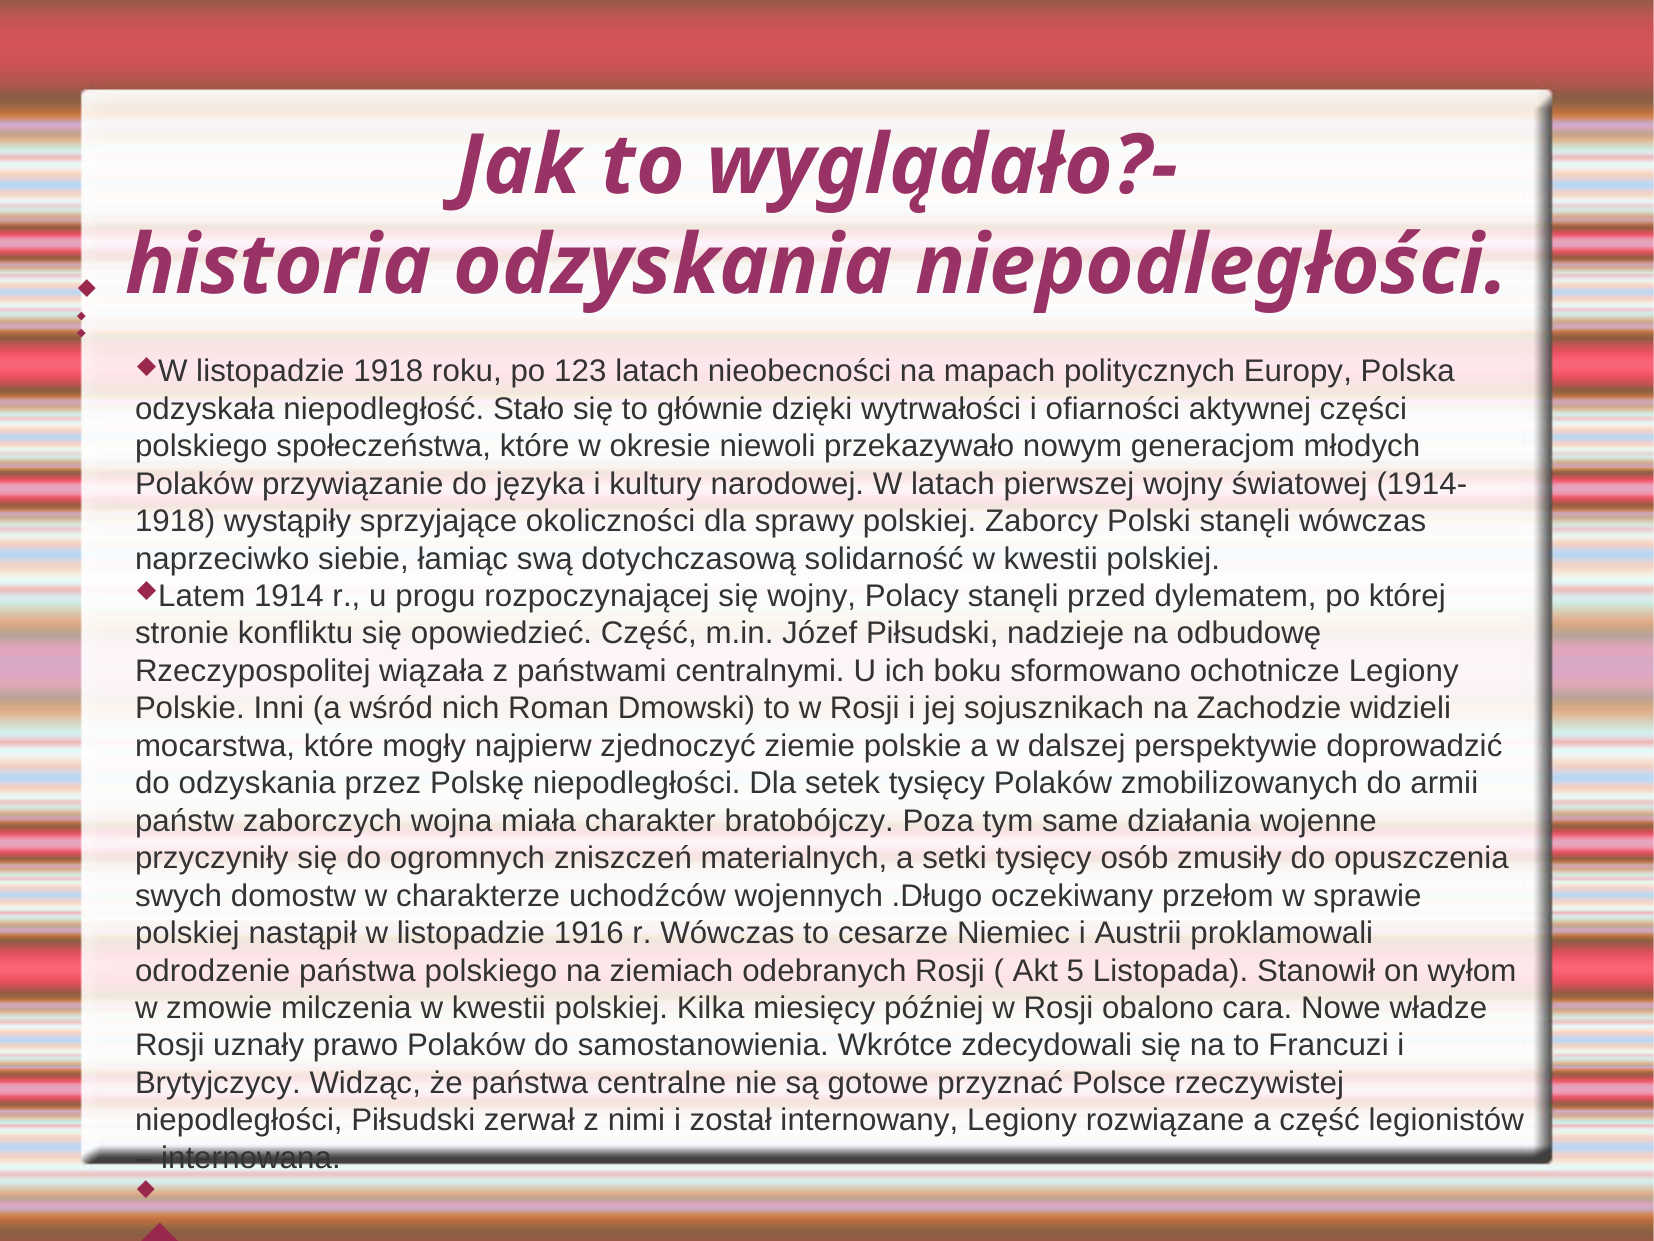

# Jak to wyglądało?- historia odzyskania niepodległości.
W listopadzie 1918 roku, po 123 latach nieobecności na mapach politycznych Europy, Polska odzyskała niepodległość. Stało się to głównie dzięki wytrwałości i ofiarności aktywnej części polskiego społeczeństwa, które w okresie niewoli przekazywało nowym generacjom młodych Polaków przywiązanie do języka i kultury narodowej. W latach pierwszej wojny światowej (1914-1918) wystąpiły sprzyjające okoliczności dla sprawy polskiej. Zaborcy Polski stanęli wówczas naprzeciwko siebie, łamiąc swą dotychczasową solidarność w kwestii polskiej.
Latem 1914 r., u progu rozpoczynającej się wojny, Polacy stanęli przed dylematem, po której stronie konfliktu się opowiedzieć. Część, m.in. Józef Piłsudski, nadzieje na odbudowę Rzeczypospolitej wiązała z państwami centralnymi. U ich boku sformowano ochotnicze Legiony Polskie. Inni (a wśród nich Roman Dmowski) to w Rosji i jej sojusznikach na Zachodzie widzieli mocarstwa, które mogły najpierw zjednoczyć ziemie polskie a w dalszej perspektywie doprowadzić do odzyskania przez Polskę niepodległości. Dla setek tysięcy Polaków zmobilizowanych do armii państw zaborczych wojna miała charakter bratobójczy. Poza tym same działania wojenne przyczyniły się do ogromnych zniszczeń materialnych, a setki tysięcy osób zmusiły do opuszczenia swych domostw w charakterze uchodźców wojennych .Długo oczekiwany przełom w sprawie polskiej nastąpił w listopadzie 1916 r. Wówczas to cesarze Niemiec i Austrii proklamowali odrodzenie państwa polskiego na ziemiach odebranych Rosji ( Akt 5 Listopada). Stanowił on wyłom w zmowie milczenia w kwestii polskiej. Kilka miesięcy później w Rosji obalono cara. Nowe władze Rosji uznały prawo Polaków do samostanowienia. Wkrótce zdecydowali się na to Francuzi i Brytyjczycy. Widząc, że państwa centralne nie są gotowe przyznać Polsce rzeczywistej niepodległości, Piłsudski zerwał z nimi i został internowany, Legiony rozwiązane a część legionistów – internowana.